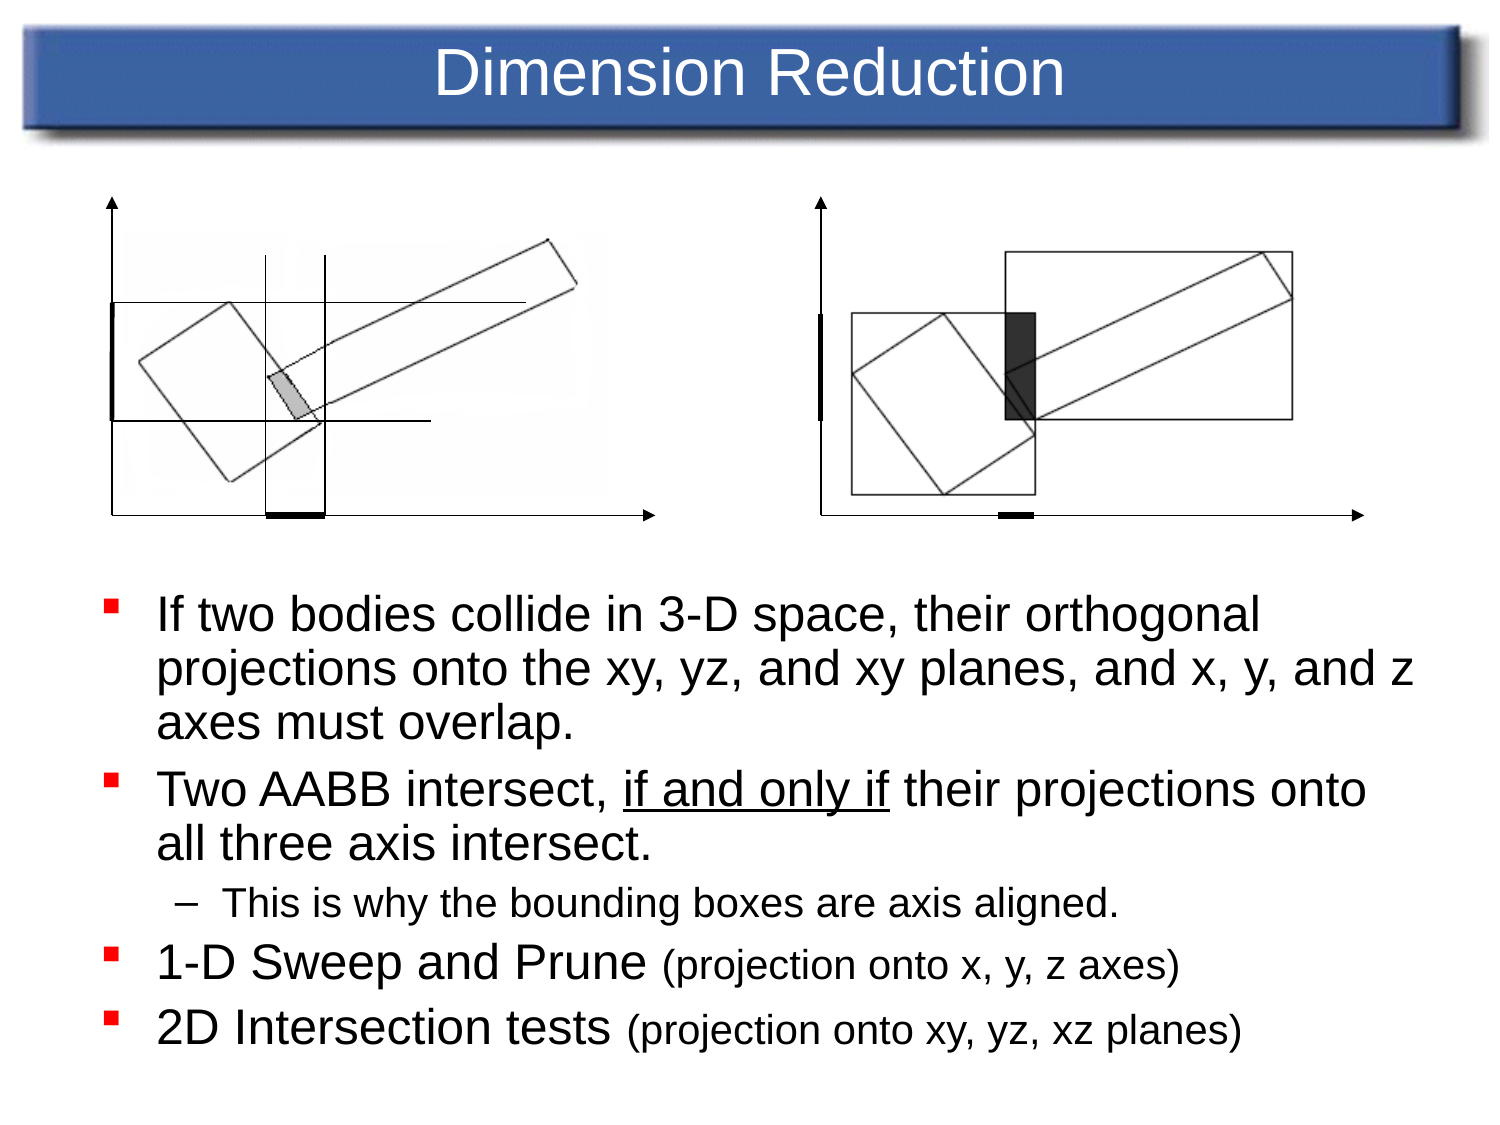

# Dimension Reduction
If two bodies collide in 3-D space, their orthogonal projections onto the xy, yz, and xy planes, and x, y, and z axes must overlap.
Two AABB intersect, if and only if their projections onto all three axis intersect.
This is why the bounding boxes are axis aligned.
1-D Sweep and Prune (projection onto x, y, z axes)
2D Intersection tests (projection onto xy, yz, xz planes)